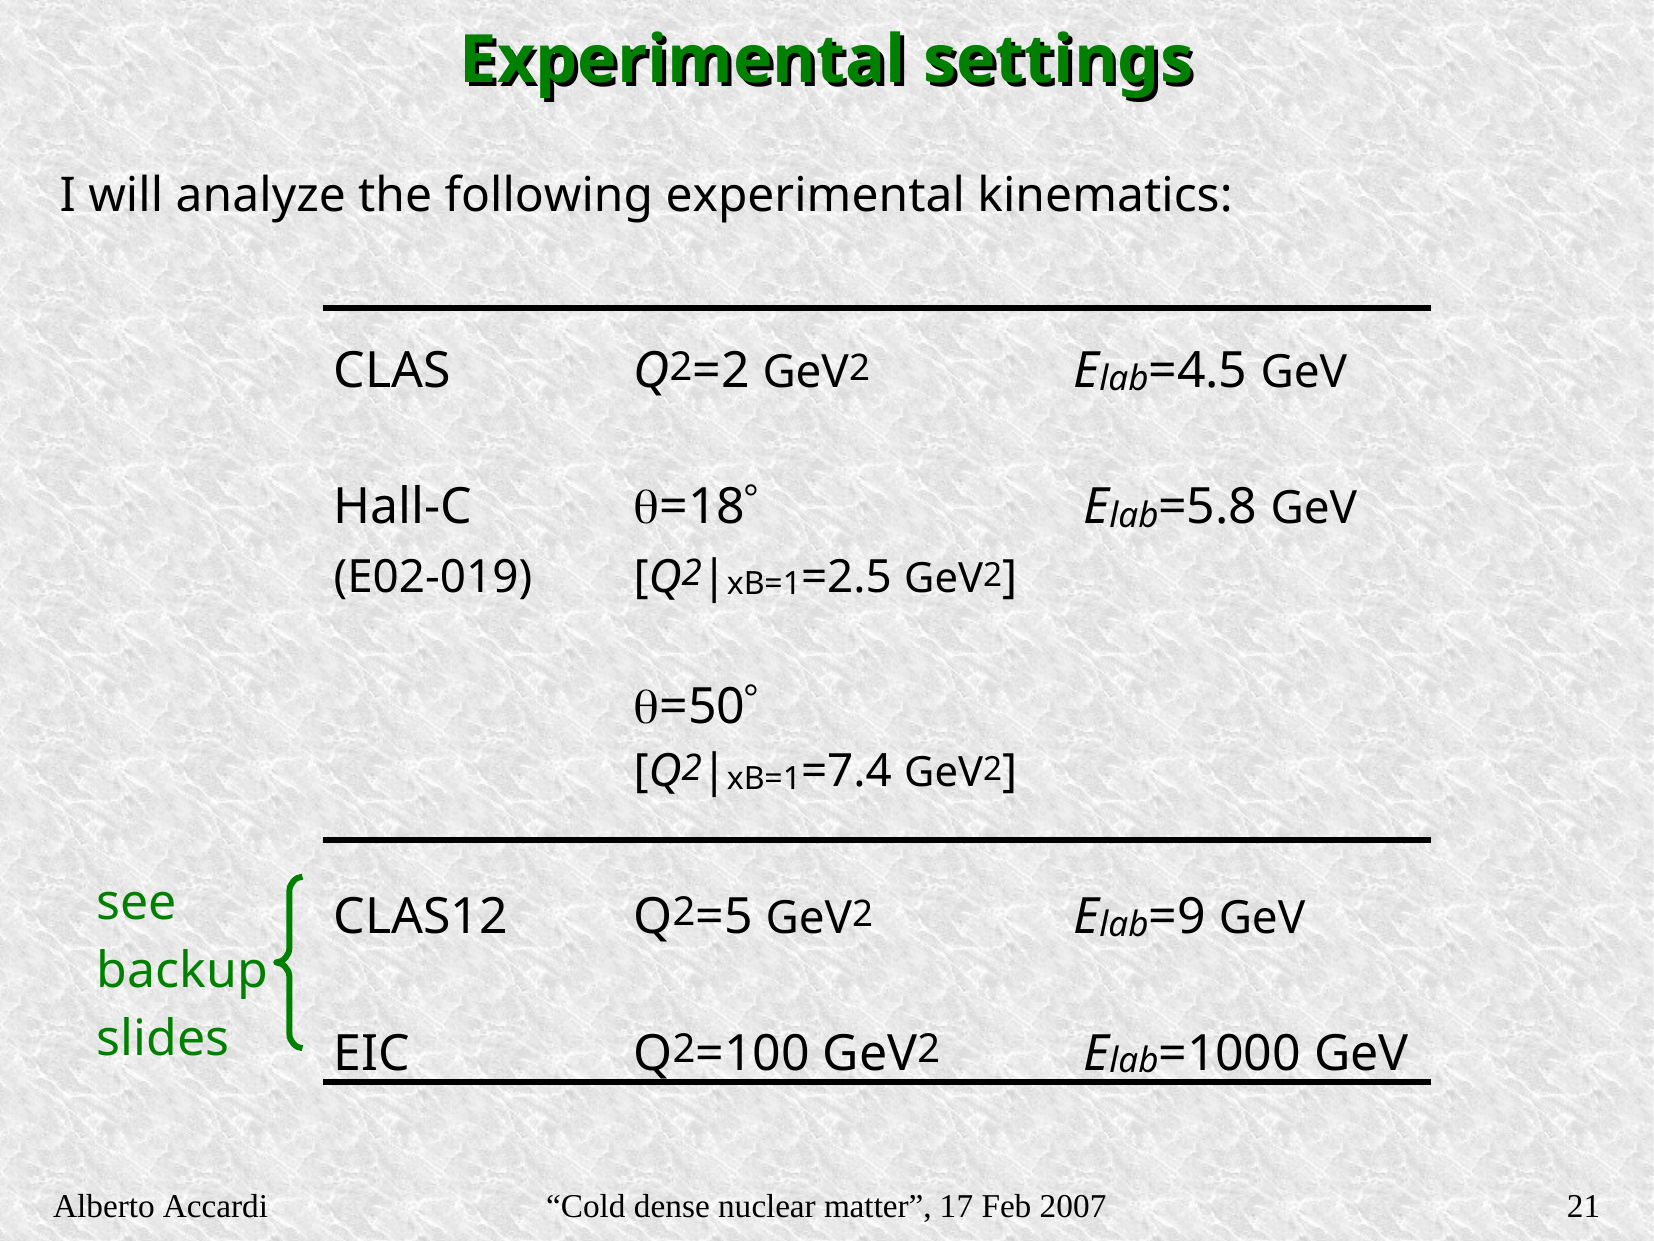

Experimental settings
I will analyze the following experimental kinematics:
CLAS			Q2=2 GeV2		 Elab=4.5 GeV
Hall-C		 	q=18					Elab=5.8 GeV
(E02-019)	 	[Q2|xB=1=2.5 GeV2]
				q=50
				[Q2|xB=1=7.4 GeV2]
CLAS12		Q2=5 GeV2		 Elab=9 GeV
EIC			Q2=100 GeV2		Elab=1000 GeV
see
backup
slides
Alberto Accardi
Padova U.
21